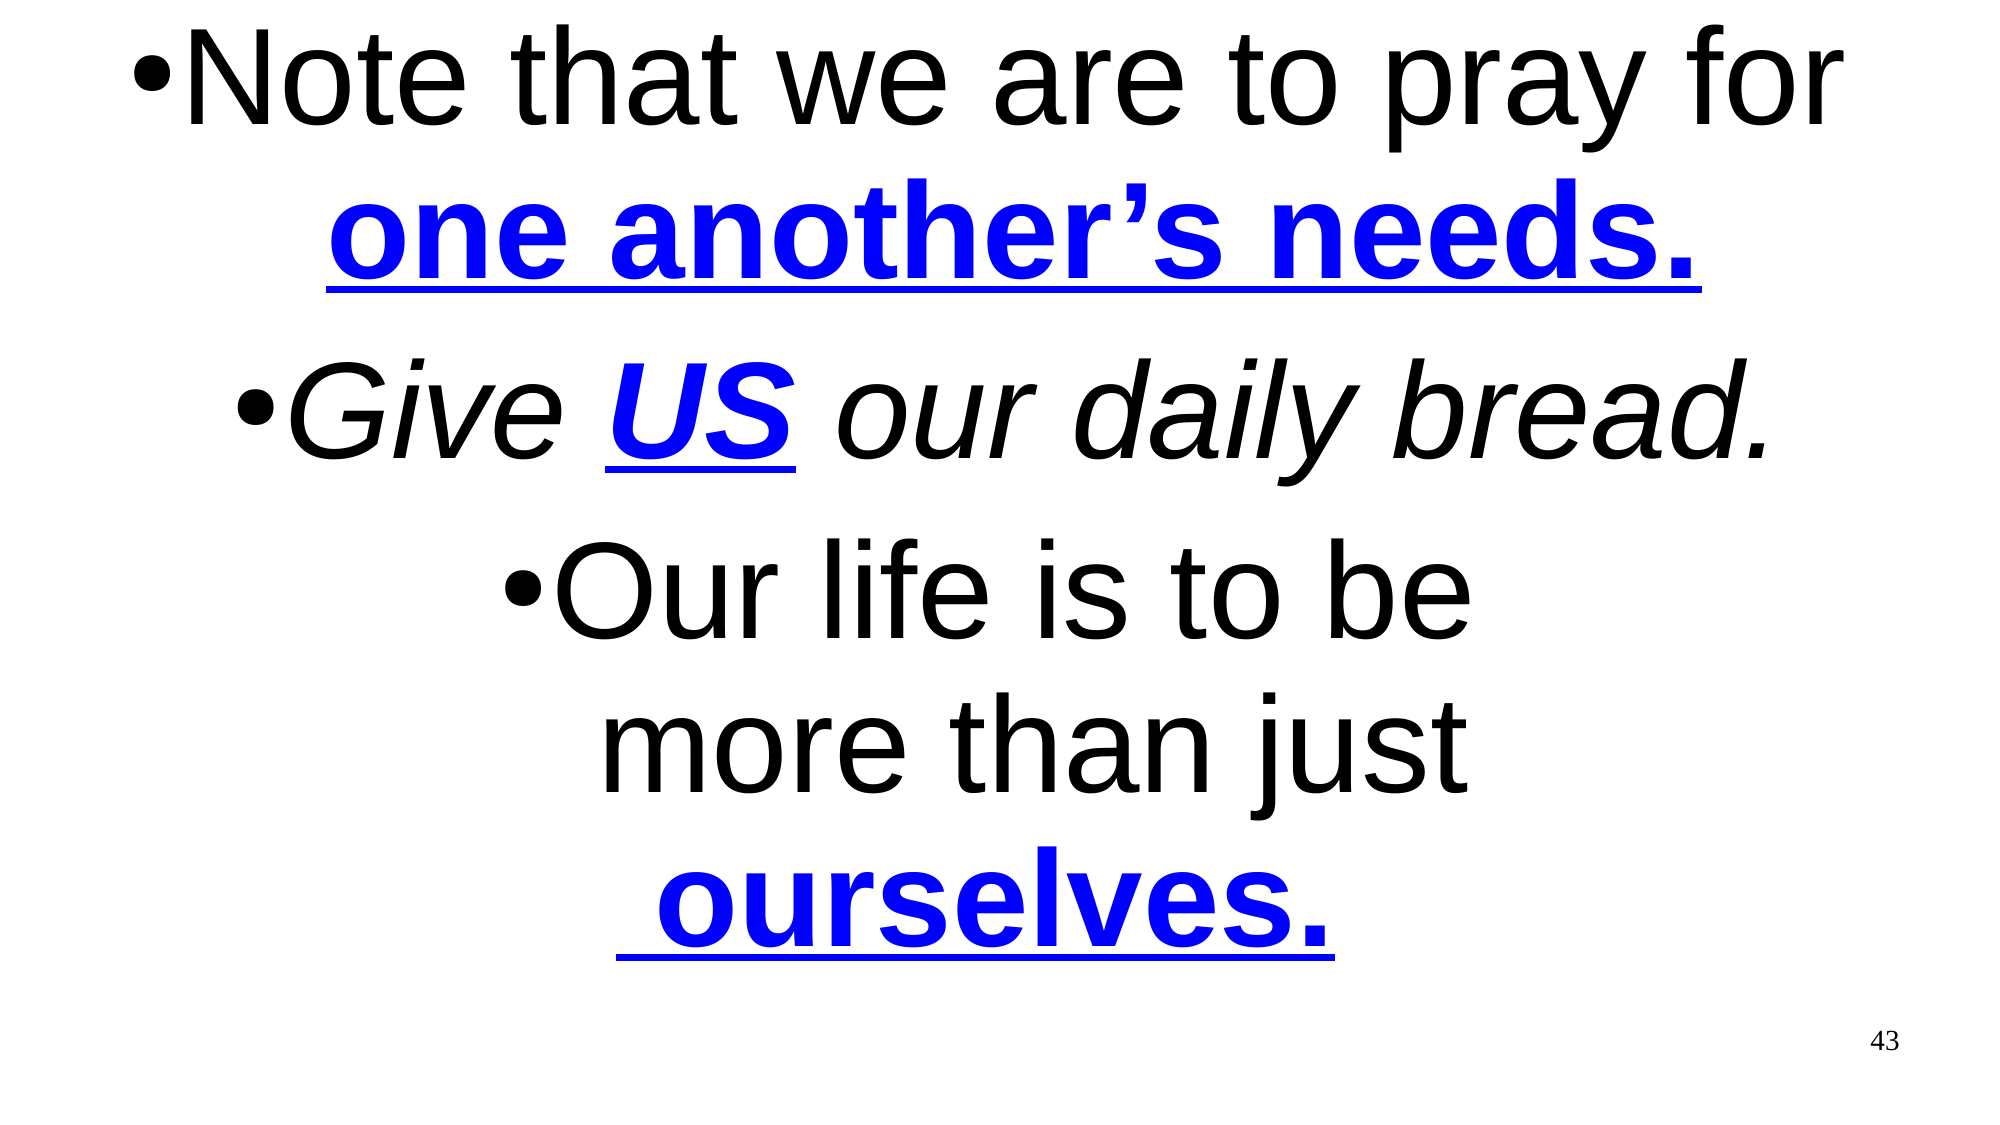

# Note that we are to pray for one another’s needs.
Give US our daily bread.
Our life is to be
more than just
 ourselves.
43